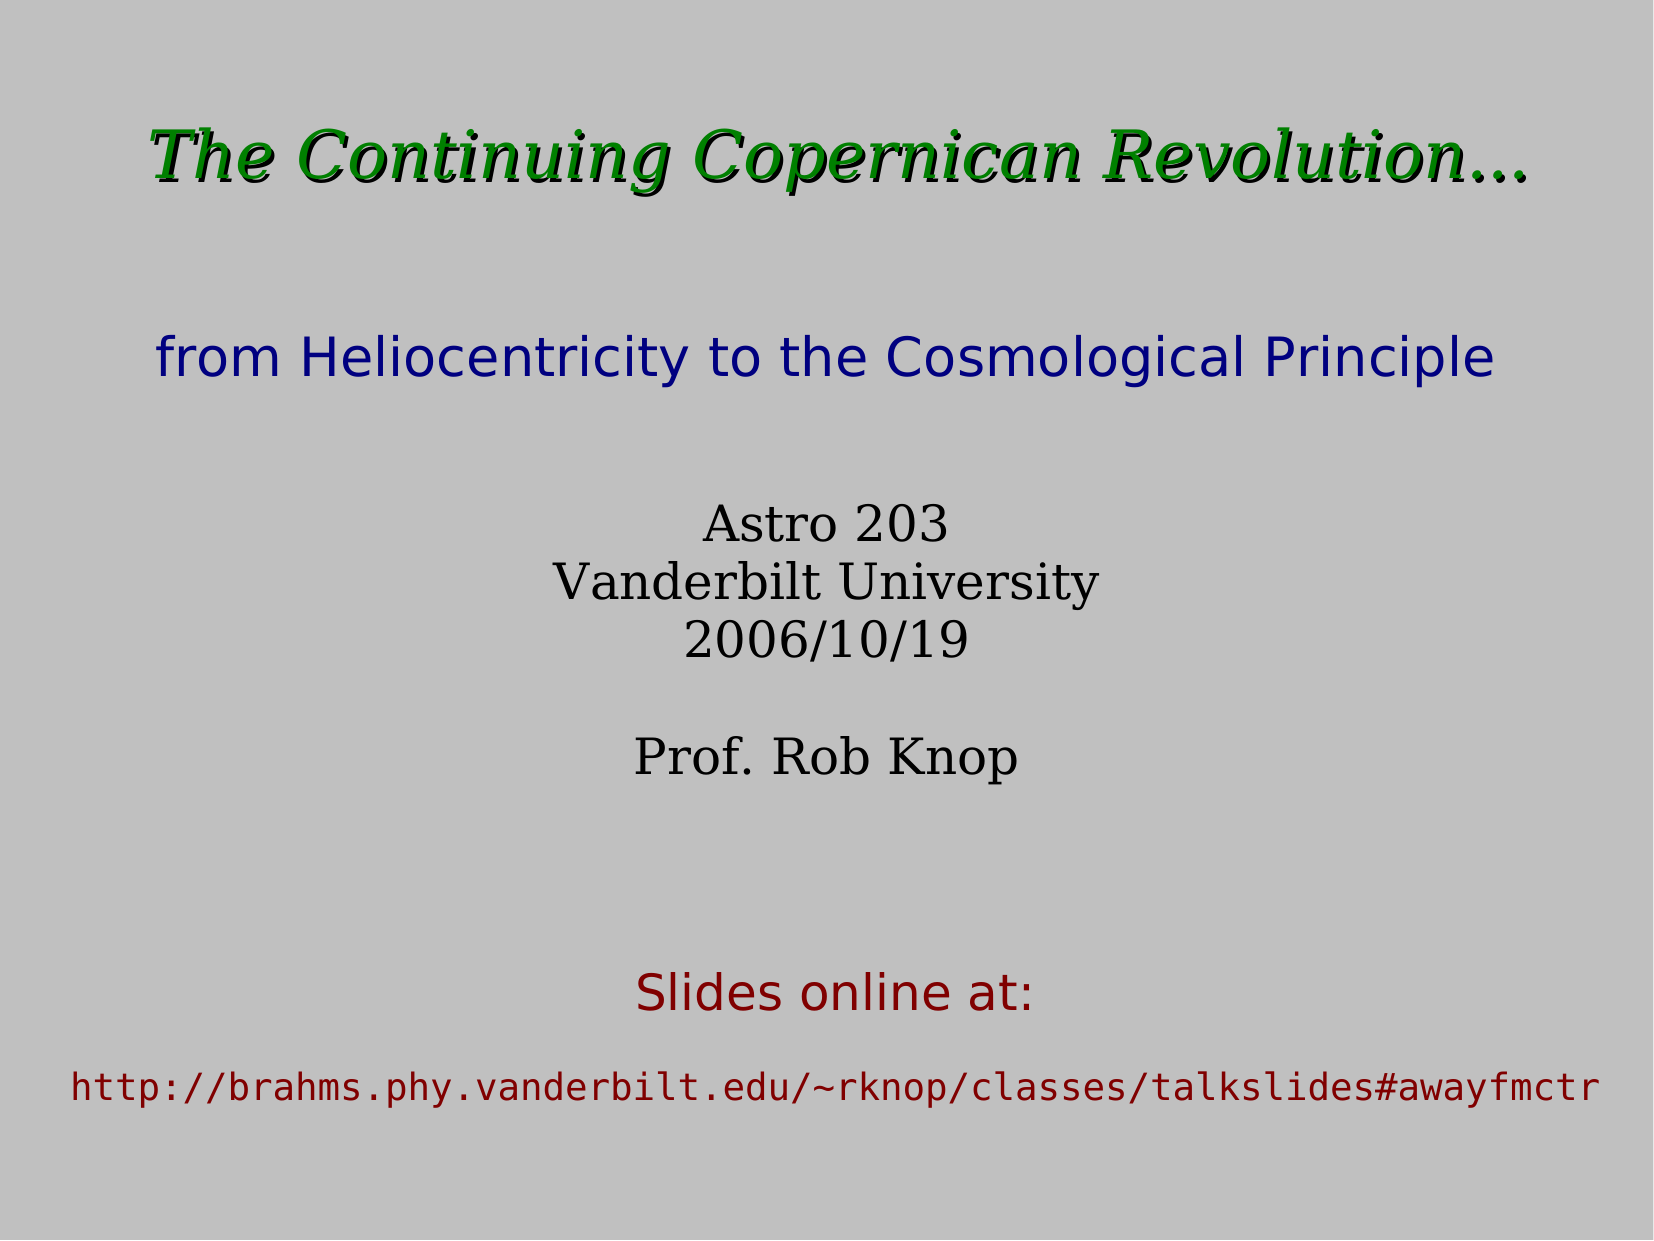

The Continuing Copernican Revolution...
from Heliocentricity to the Cosmological Principle
Astro 203
Vanderbilt University
2006/10/19
Prof. Rob Knop
Slides online at:
http://brahms.phy.vanderbilt.edu/~rknop/classes/talkslides#awayfmctr